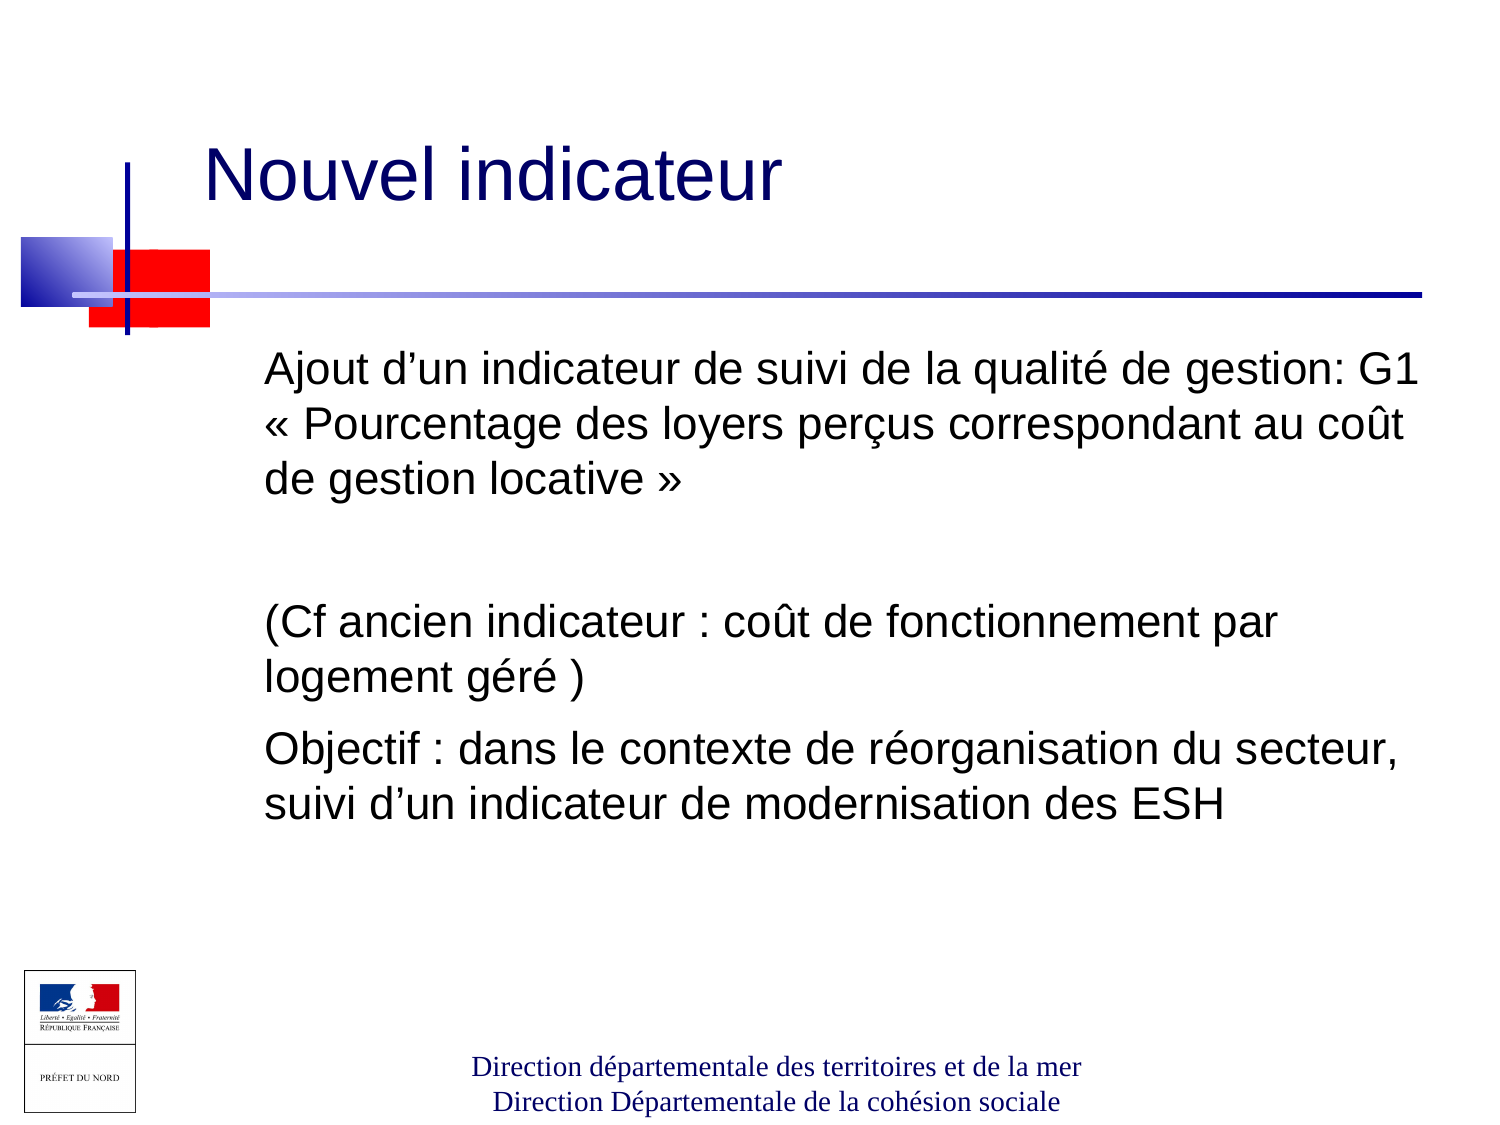

# Nouvel indicateur
Ajout d’un indicateur de suivi de la qualité de gestion: G1 « Pourcentage des loyers perçus correspondant au coût de gestion locative »
(Cf ancien indicateur : coût de fonctionnement par logement géré )
Objectif : dans le contexte de réorganisation du secteur, suivi d’un indicateur de modernisation des ESH